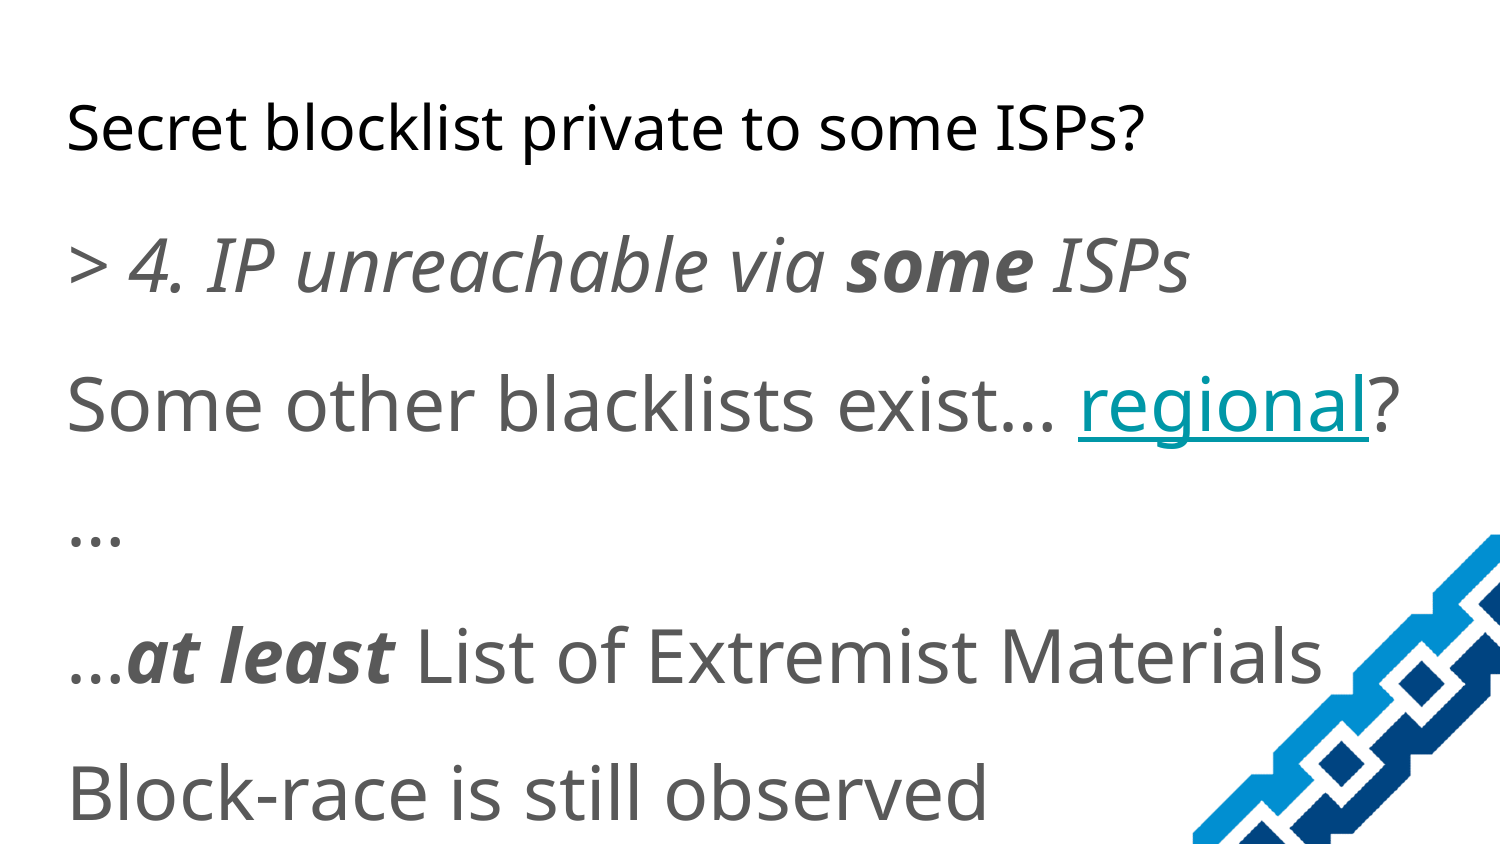

# Secret blocklist private to some ISPs?
> 4. IP unreachable via some ISPs
Some other blacklists exist… regional?…
…at least List of Extremist Materials
Block-race is still observed